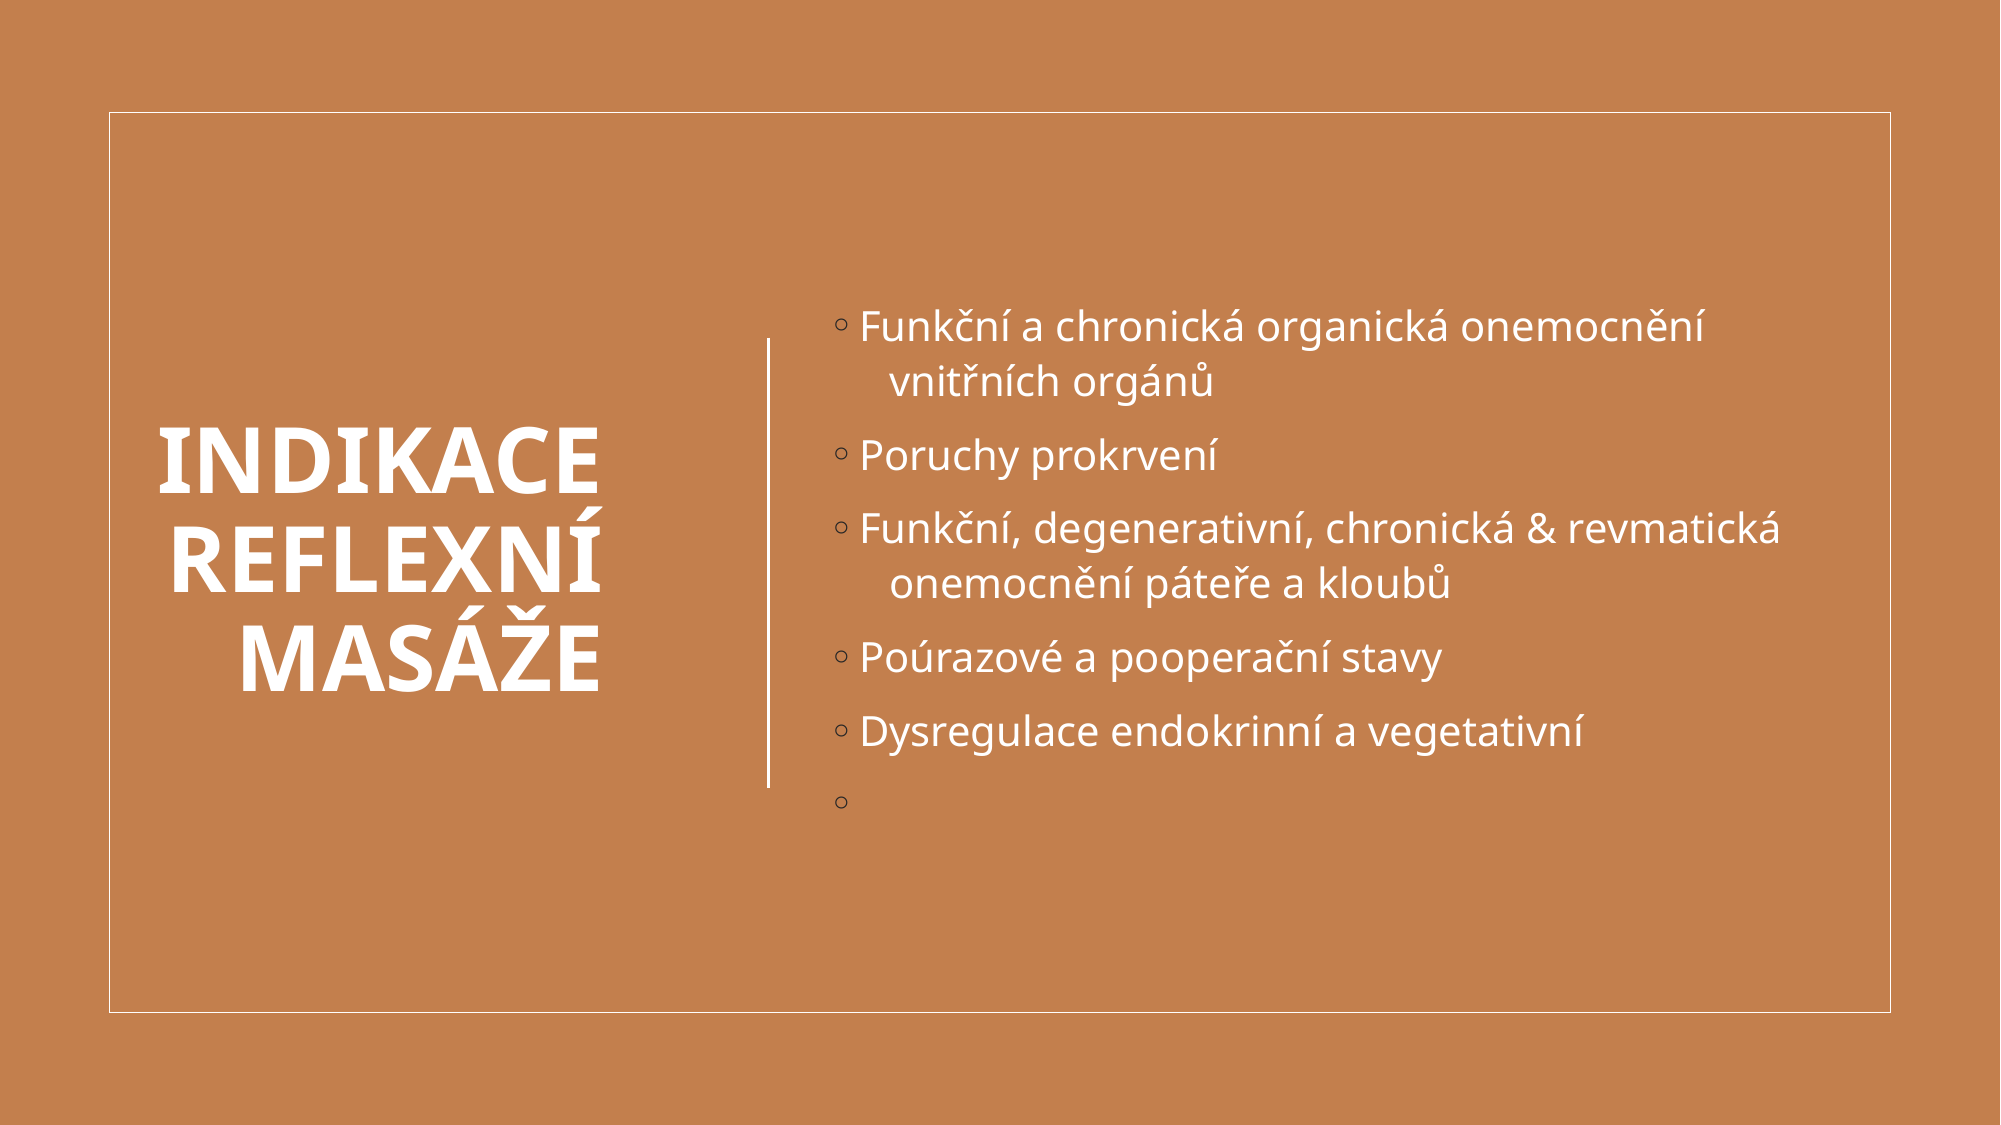

# INDIKACE REFLEXNÍ MASÁŽE
Funkční a chronická organická onemocnění vnitřních orgánů
Poruchy prokrvení
Funkční, degenerativní, chronická & revmatická onemocnění páteře a kloubů
Poúrazové a pooperační stavy
Dysregulace endokrinní a vegetativní